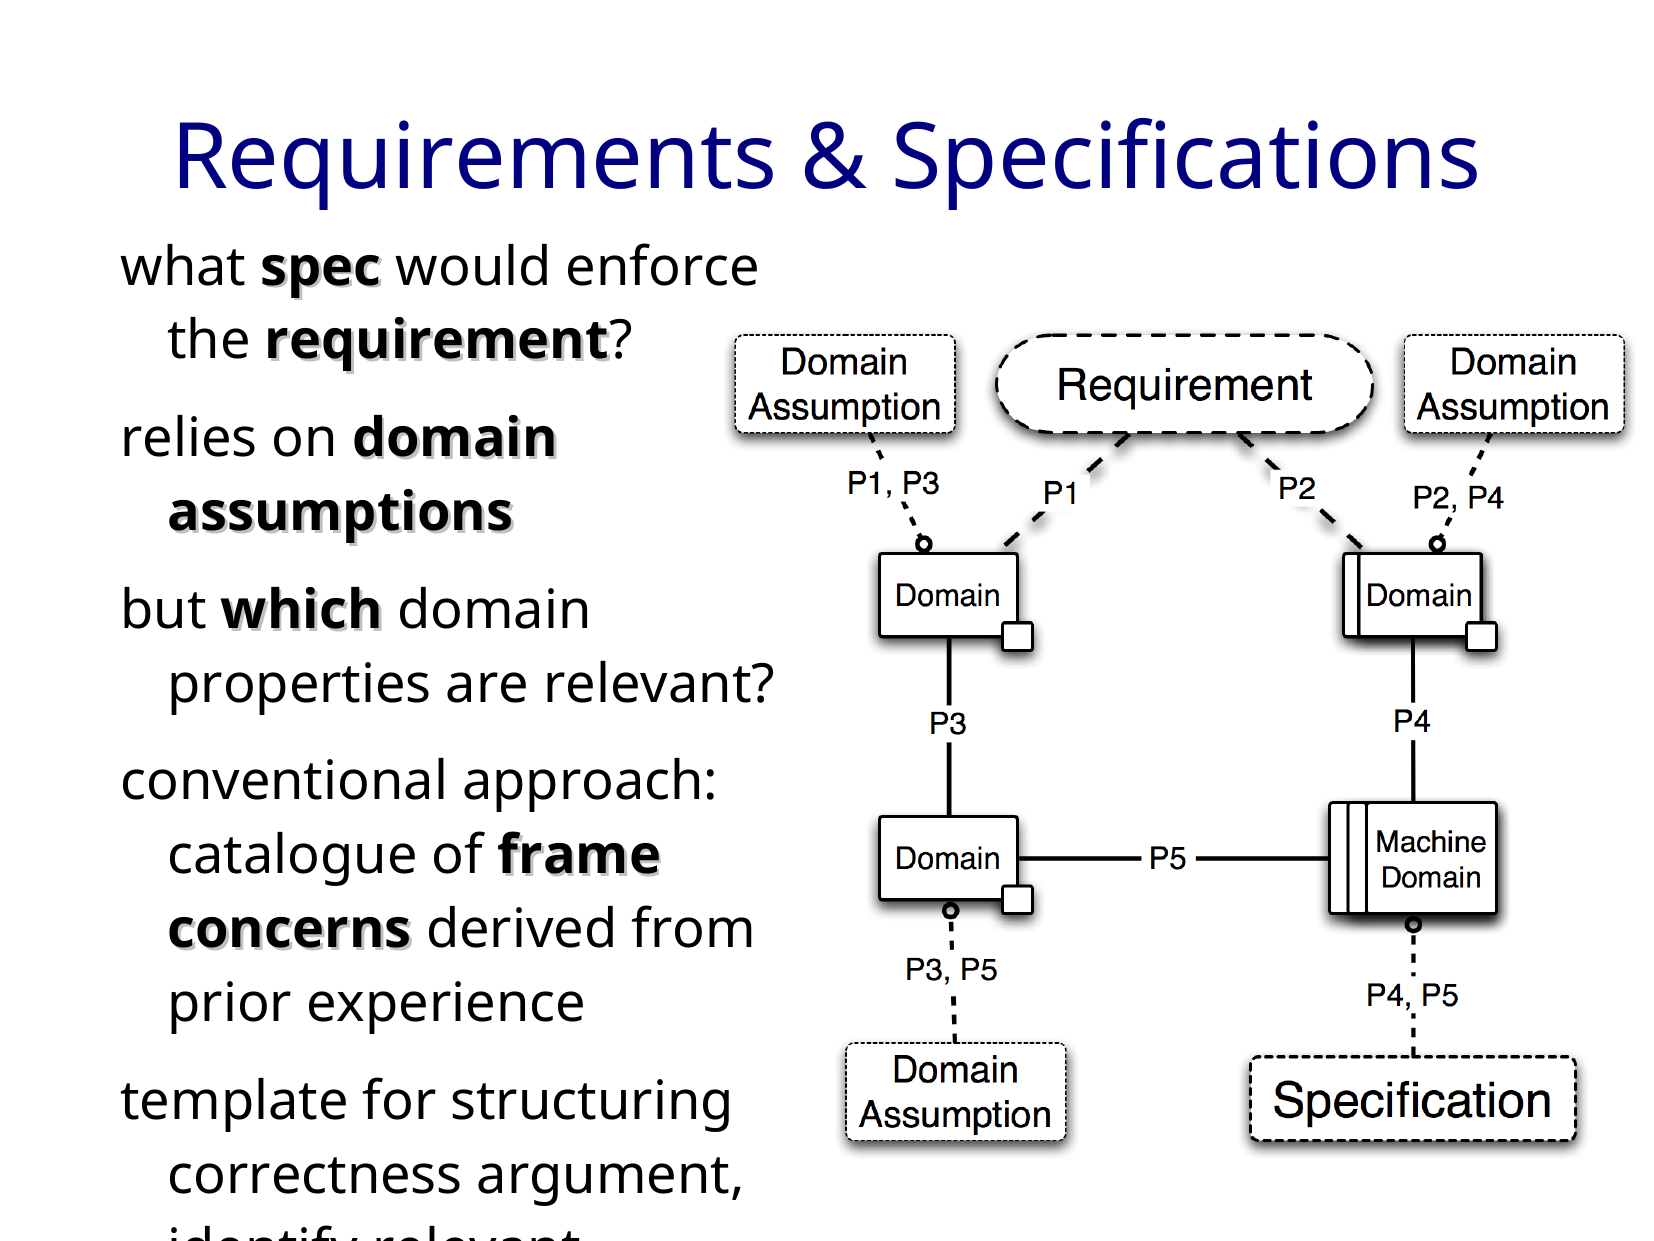

# Requirements & Specifications
what spec would enforce the requirement?
relies on domain assumptions
but which domain properties are relevant?
conventional approach: catalogue of frame concerns derived from prior experience
template for structuring correctness argument, identify relevant assumptions